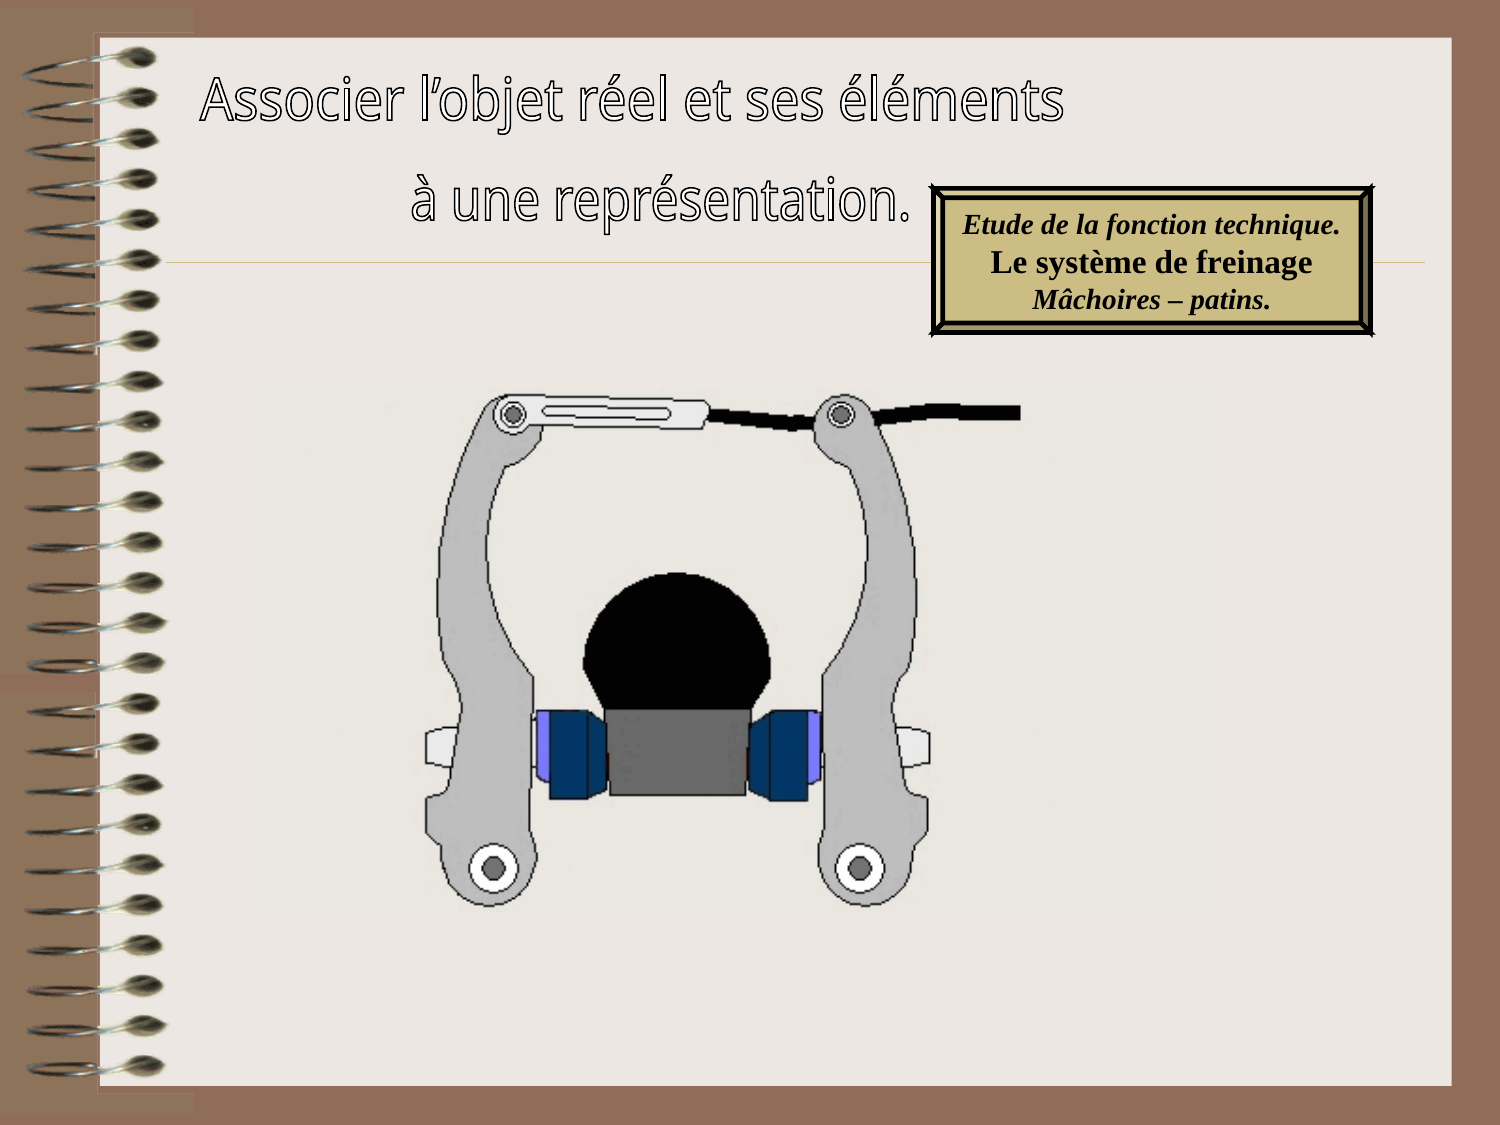

Associer l’objet réel et ses éléments
à une représentation.
Etude de la fonction technique.
Le système de freinage
Mâchoires – patins.